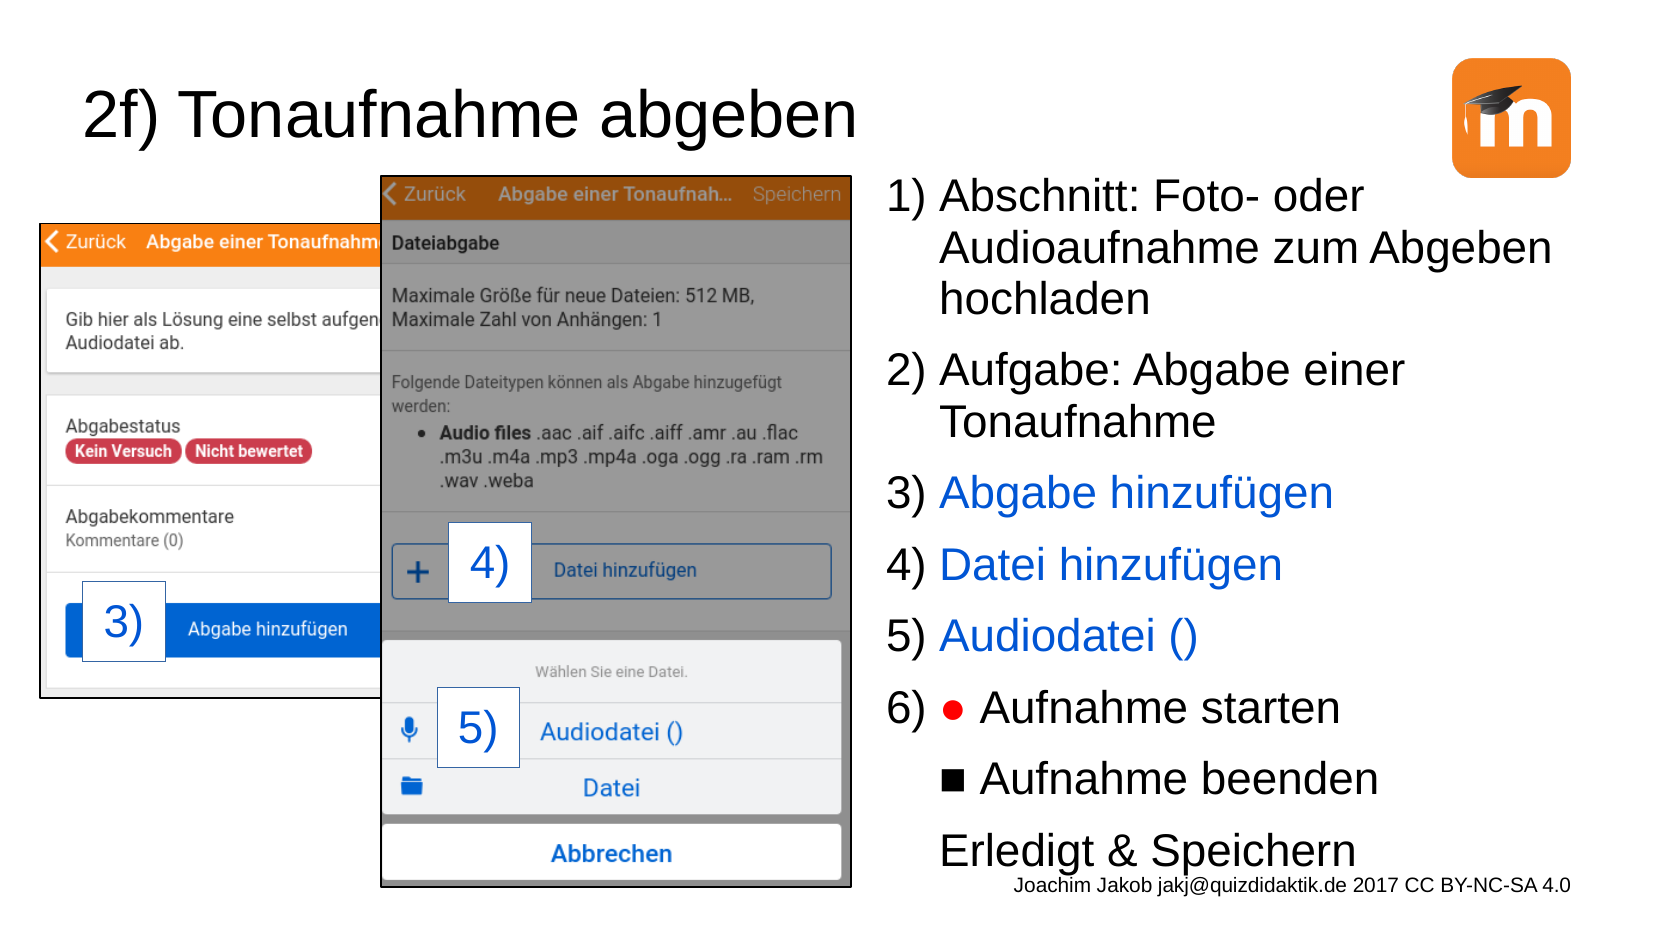

# 2f) Tonaufnahme abgeben
Abschnitt: Foto- oder Audioaufnahme zum Abgeben hochladen
Aufgabe: Abgabe einer Tonaufnahme
Abgabe hinzufügen
Datei hinzufügen
Audiodatei ()
● Aufnahme starten
■ Aufnahme beenden
Erledigt & Speichern
4)
3)
5)